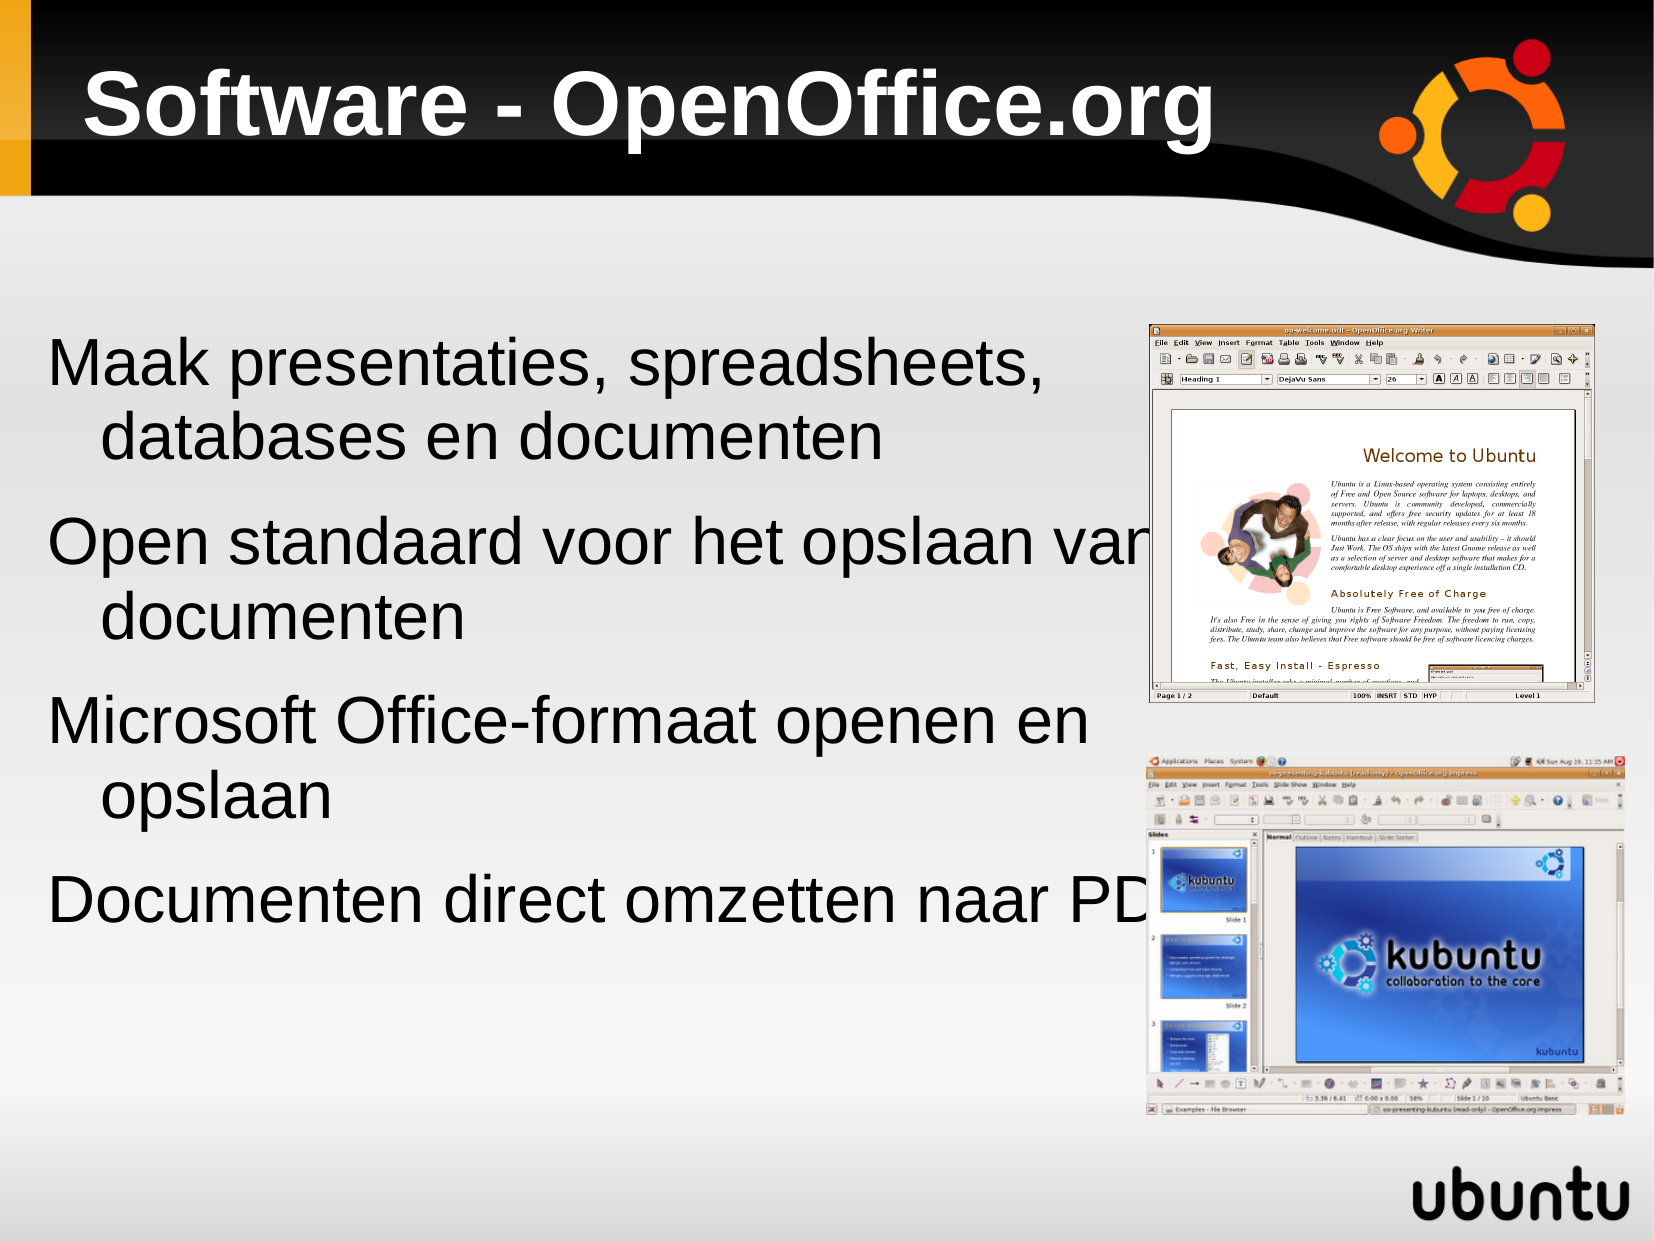

# Software - OpenOffice.org
Maak presentaties, spreadsheets, databases en documenten
Open standaard voor het opslaan van documenten
Microsoft Office-formaat openen en opslaan
Documenten direct omzetten naar PDF